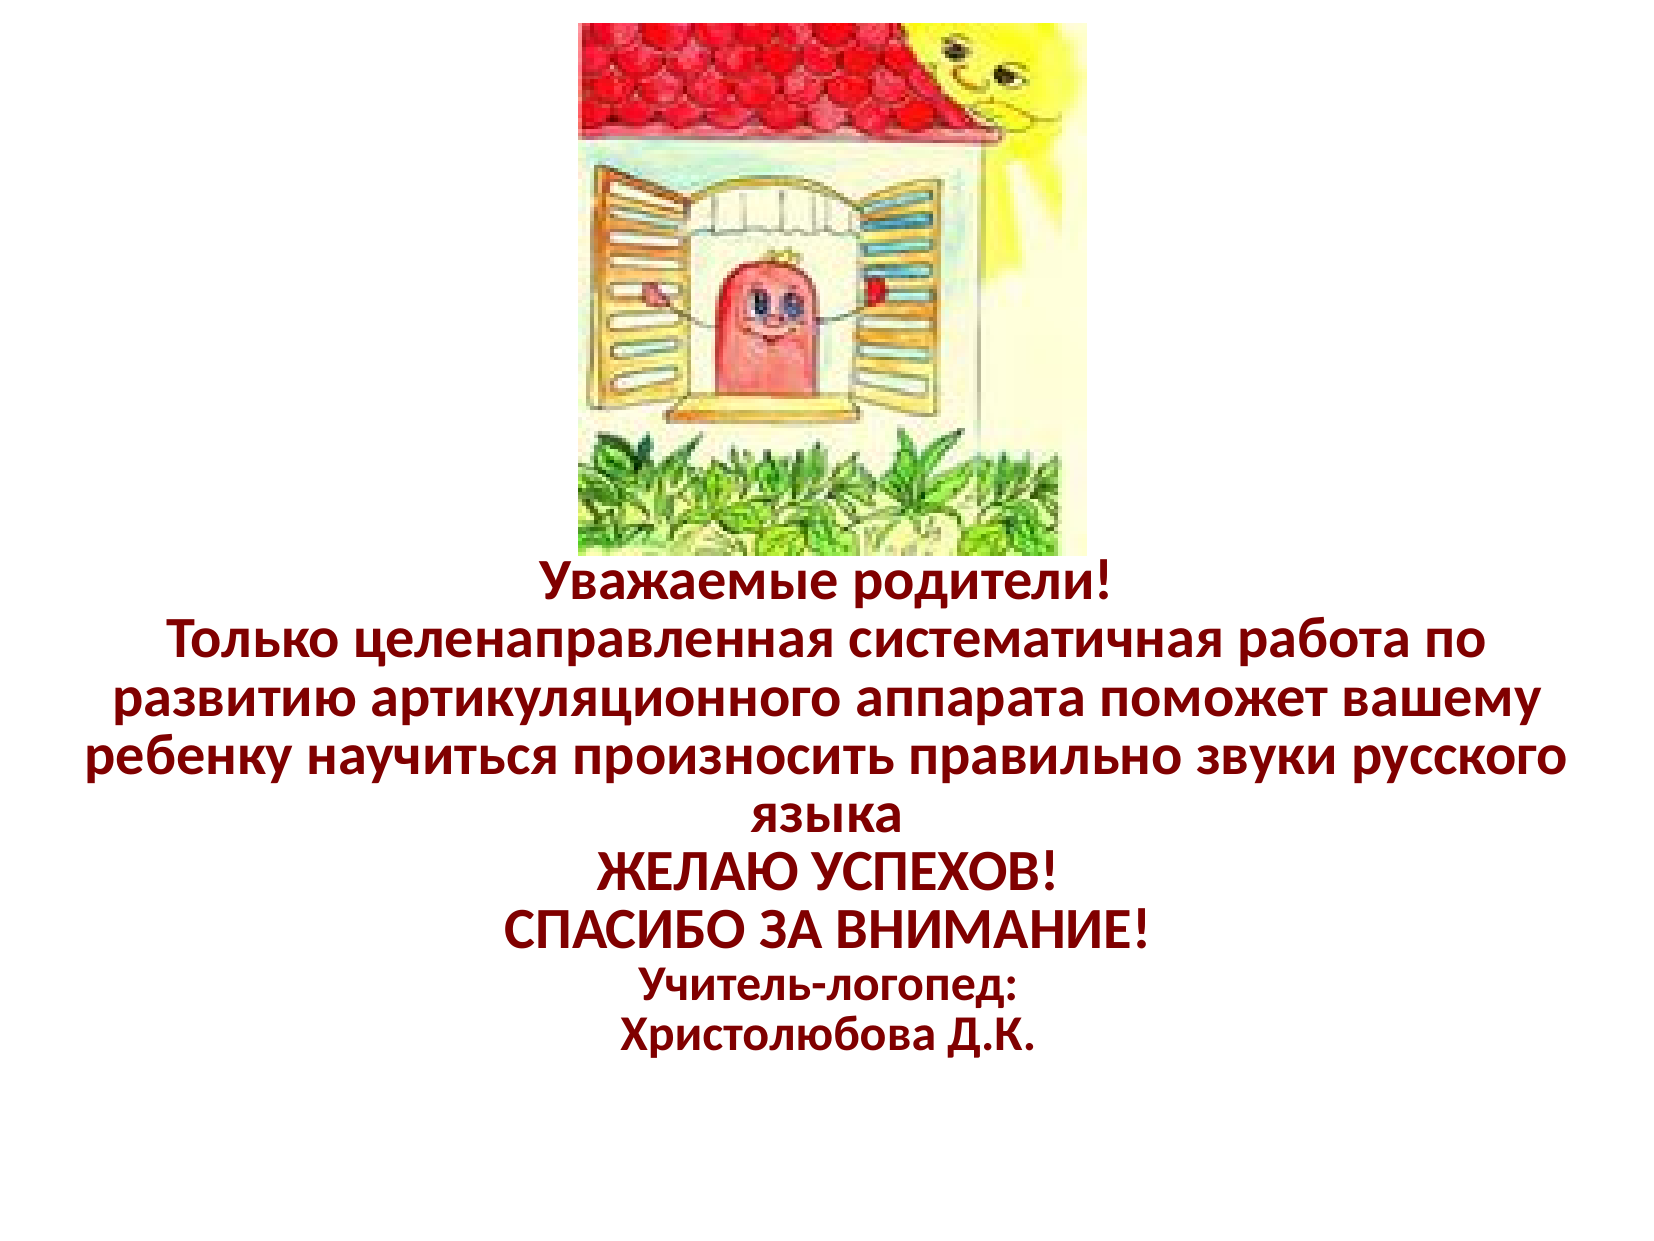

# Уважаемые родители! Только целенаправленная систематичная работа по развитию артикуляционного аппарата поможет вашему ребенку научиться произносить правильно звуки русского языка
ЖЕЛАЮ УСПЕХОВ!
СПАСИБО ЗА ВНИМАНИЕ!
Учитель-логопед: Христолюбова Д.К.